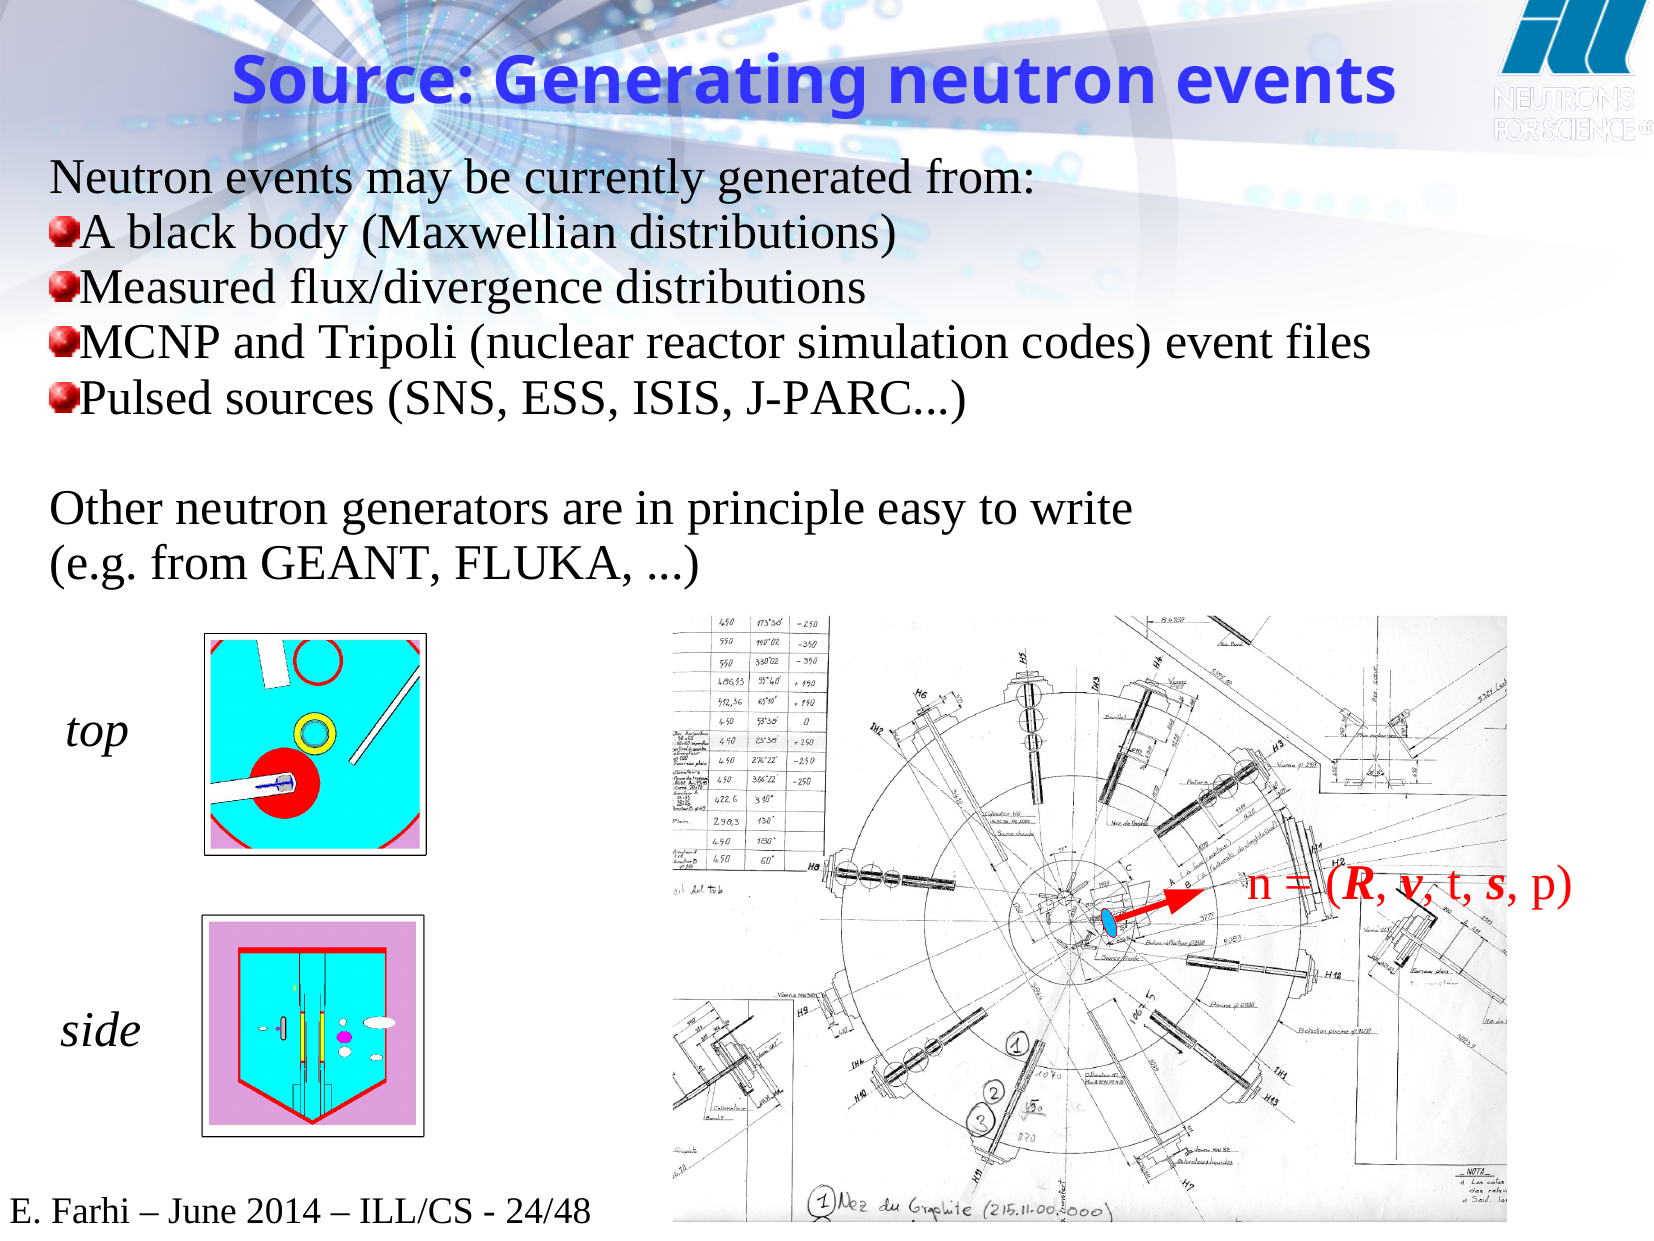

Source: Generating neutron events
Neutron events may be currently generated from:
A black body (Maxwellian distributions)
Measured flux/divergence distributions
MCNP and Tripoli (nuclear reactor simulation codes) event files
Pulsed sources (SNS, ESS, ISIS, J-PARC...)
Other neutron generators are in principle easy to write
(e.g. from GEANT, FLUKA, ...)
top
 n = (R, v, t, s, p)
side